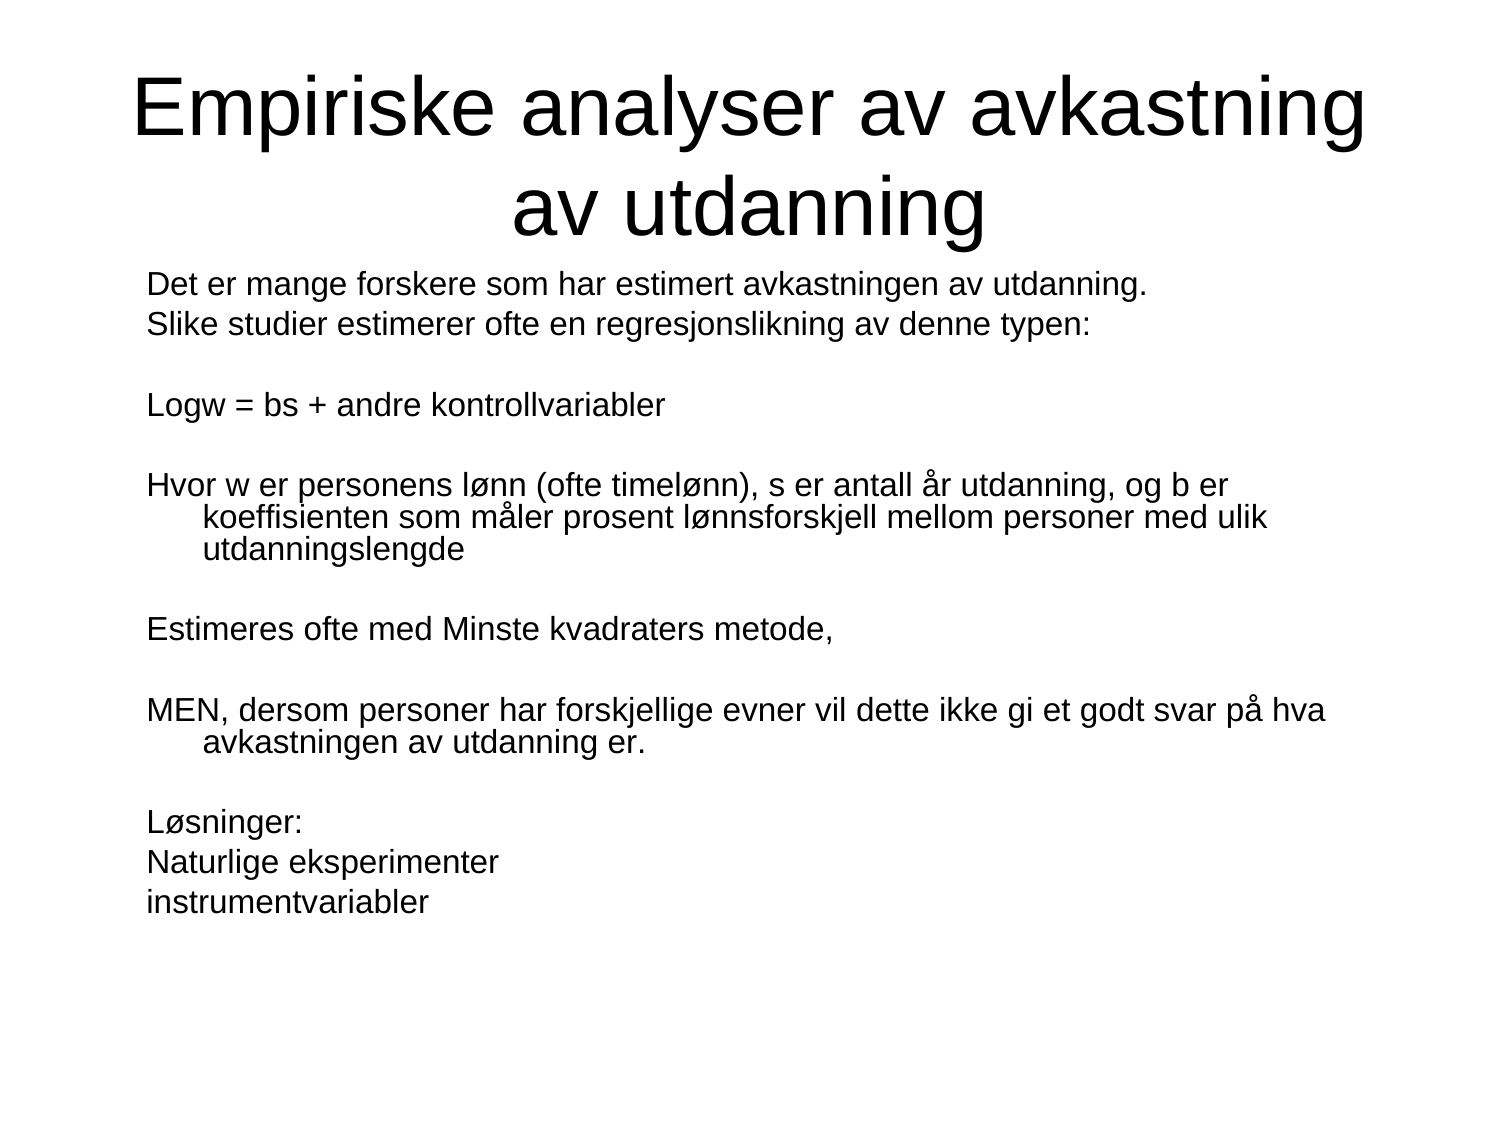

# Empiriske analyser av avkastning av utdanning
Det er mange forskere som har estimert avkastningen av utdanning.
Slike studier estimerer ofte en regresjonslikning av denne typen:
Logw = bs + andre kontrollvariabler
Hvor w er personens lønn (ofte timelønn), s er antall år utdanning, og b er koeffisienten som måler prosent lønnsforskjell mellom personer med ulik utdanningslengde
Estimeres ofte med Minste kvadraters metode,
MEN, dersom personer har forskjellige evner vil dette ikke gi et godt svar på hva avkastningen av utdanning er.
Løsninger:
Naturlige eksperimenter
instrumentvariabler